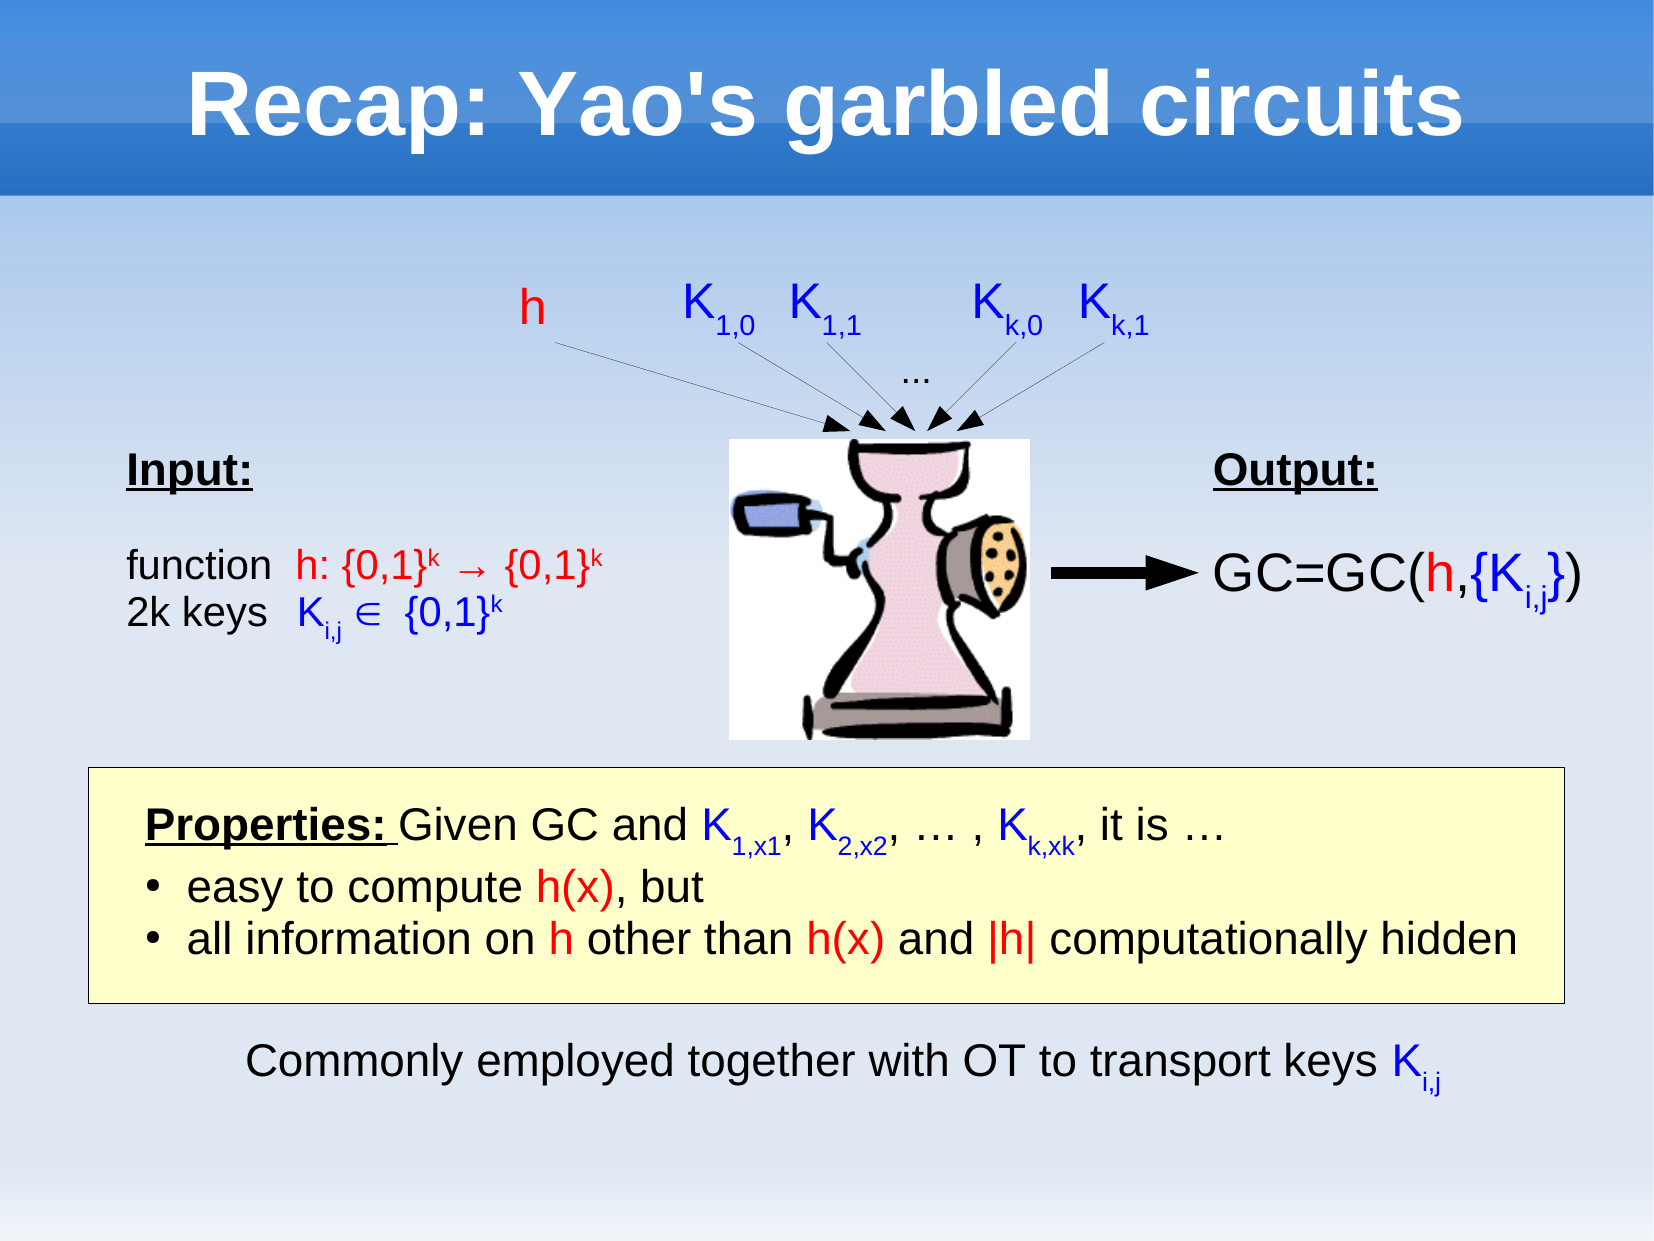

# Recap: Yao's garbled circuits
K1,0
Kk,0
K1,1
Kk,1
h
...
Input:
function h: {0,1}k → {0,1}k
2k keys	 Ki,j Î {0,1}k
Output:
GC=GC(h,{Ki,j})
Properties: Given GC and K1,x1, K2,x2, … , Kk,xk, it is …
 easy to compute h(x), but
 all information on h other than h(x) and |h| computationally hidden
Commonly employed together with OT to transport keys Ki,j